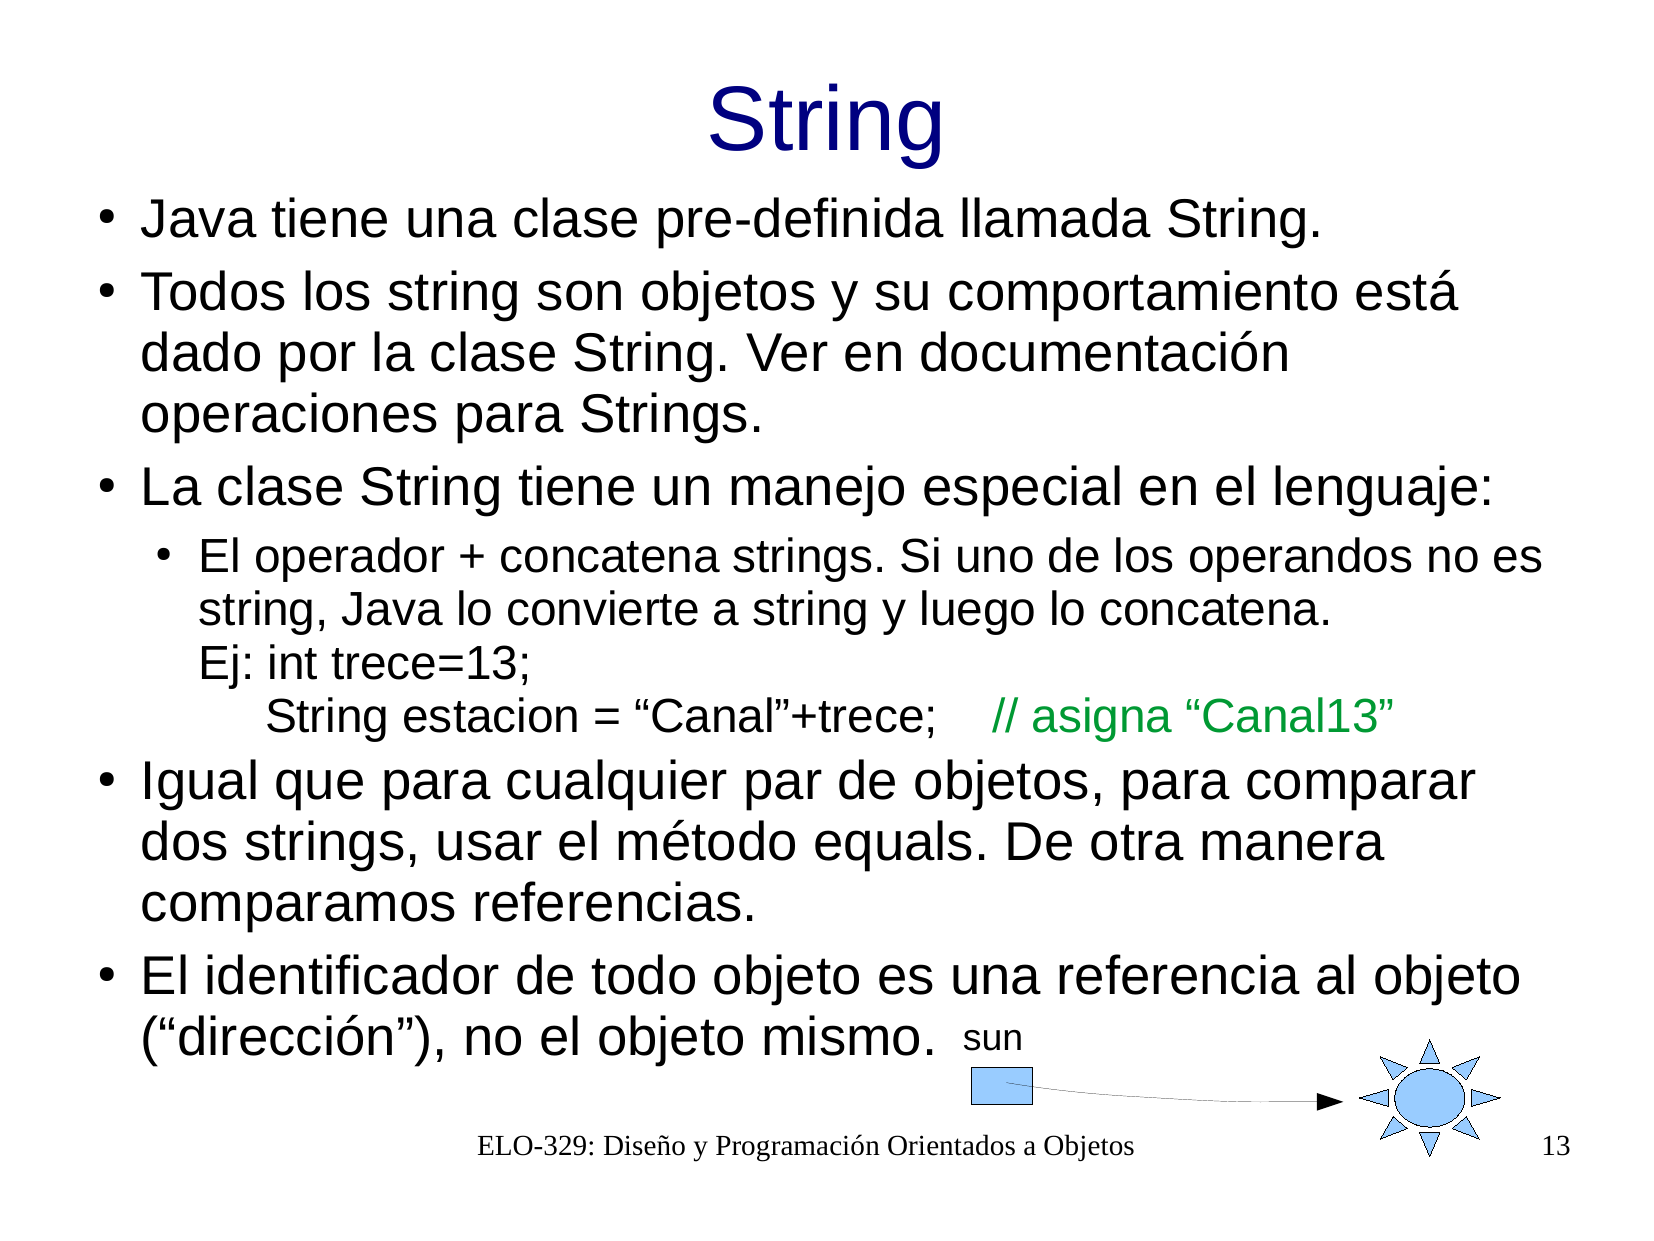

# String
Java tiene una clase pre-definida llamada String.
Todos los string son objetos y su comportamiento está dado por la clase String. Ver en documentación operaciones para Strings.
La clase String tiene un manejo especial en el lenguaje:
El operador + concatena strings. Si uno de los operandos no es string, Java lo convierte a string y luego lo concatena.
Ej: int trece=13;
 String estacion = “Canal”+trece; // asigna “Canal13”
Igual que para cualquier par de objetos, para comparar dos strings, usar el método equals. De otra manera comparamos referencias.
El identificador de todo objeto es una referencia al objeto (“dirección”), no el objeto mismo.
sun
13